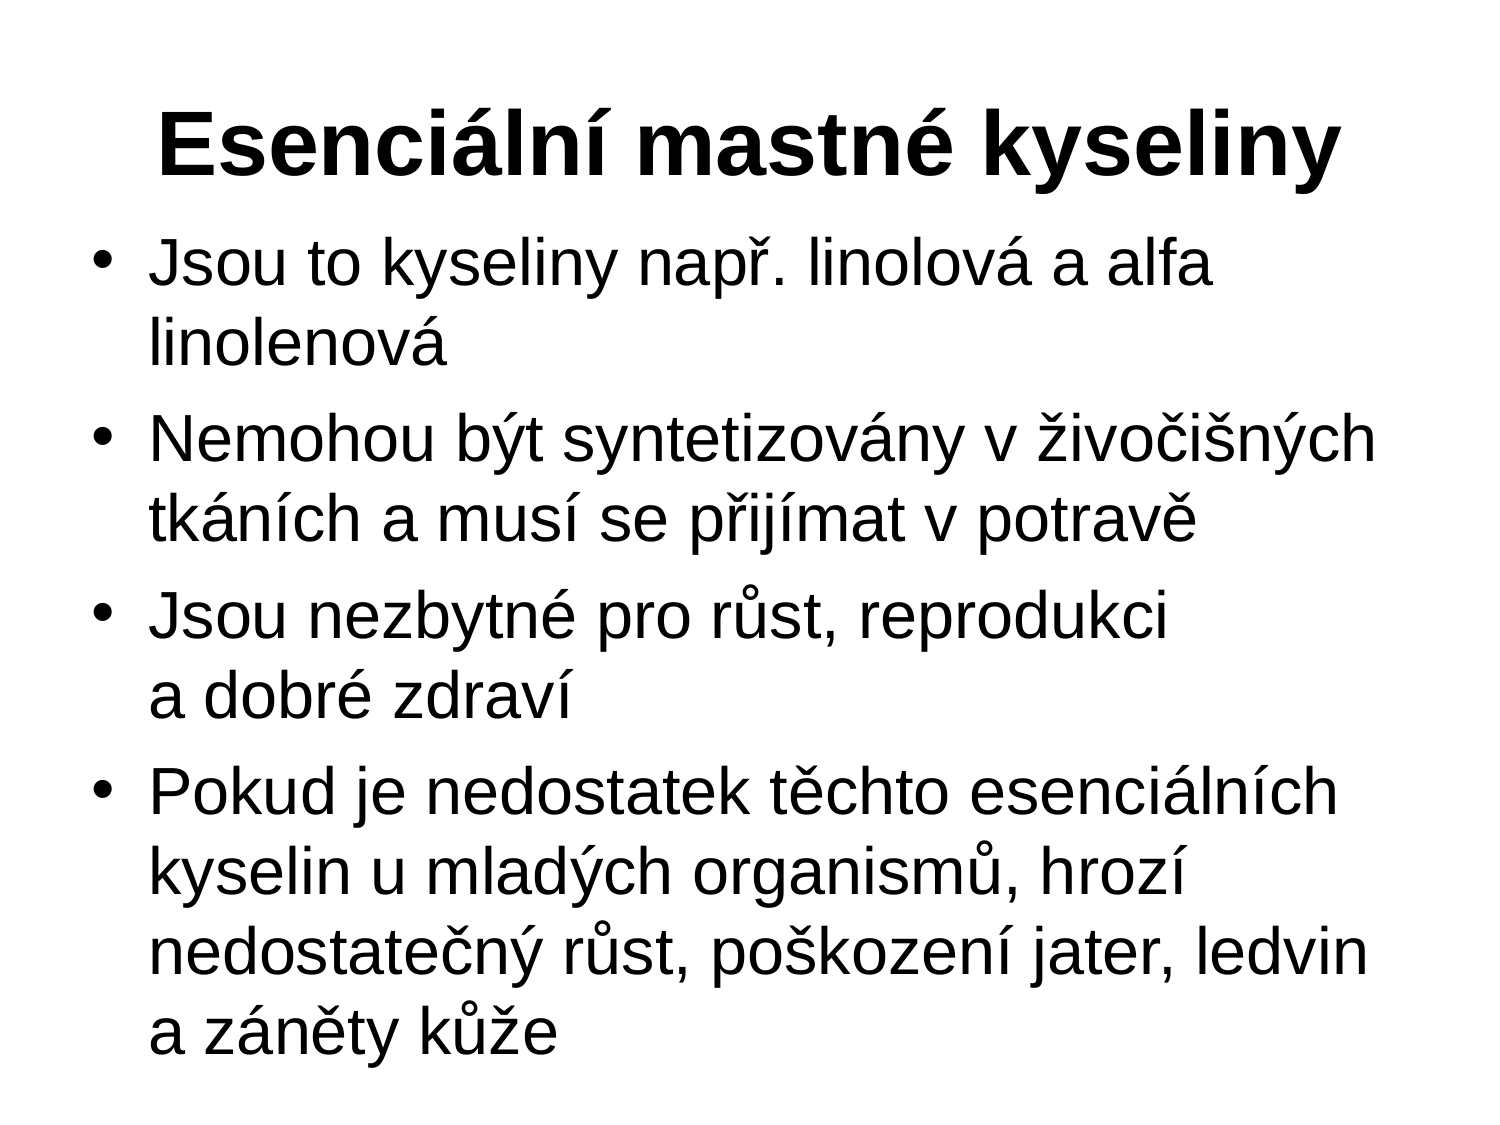

# Esenciální mastné kyseliny
Jsou to kyseliny např. linolová a alfa linolenová
Nemohou být syntetizovány v živočišných tkáních a musí se přijímat v potravě
Jsou nezbytné pro růst, reprodukci
a dobré zdraví
Pokud je nedostatek těchto esenciálních kyselin u mladých organismů, hrozí nedostatečný růst, poškození jater, ledvin a záněty kůže